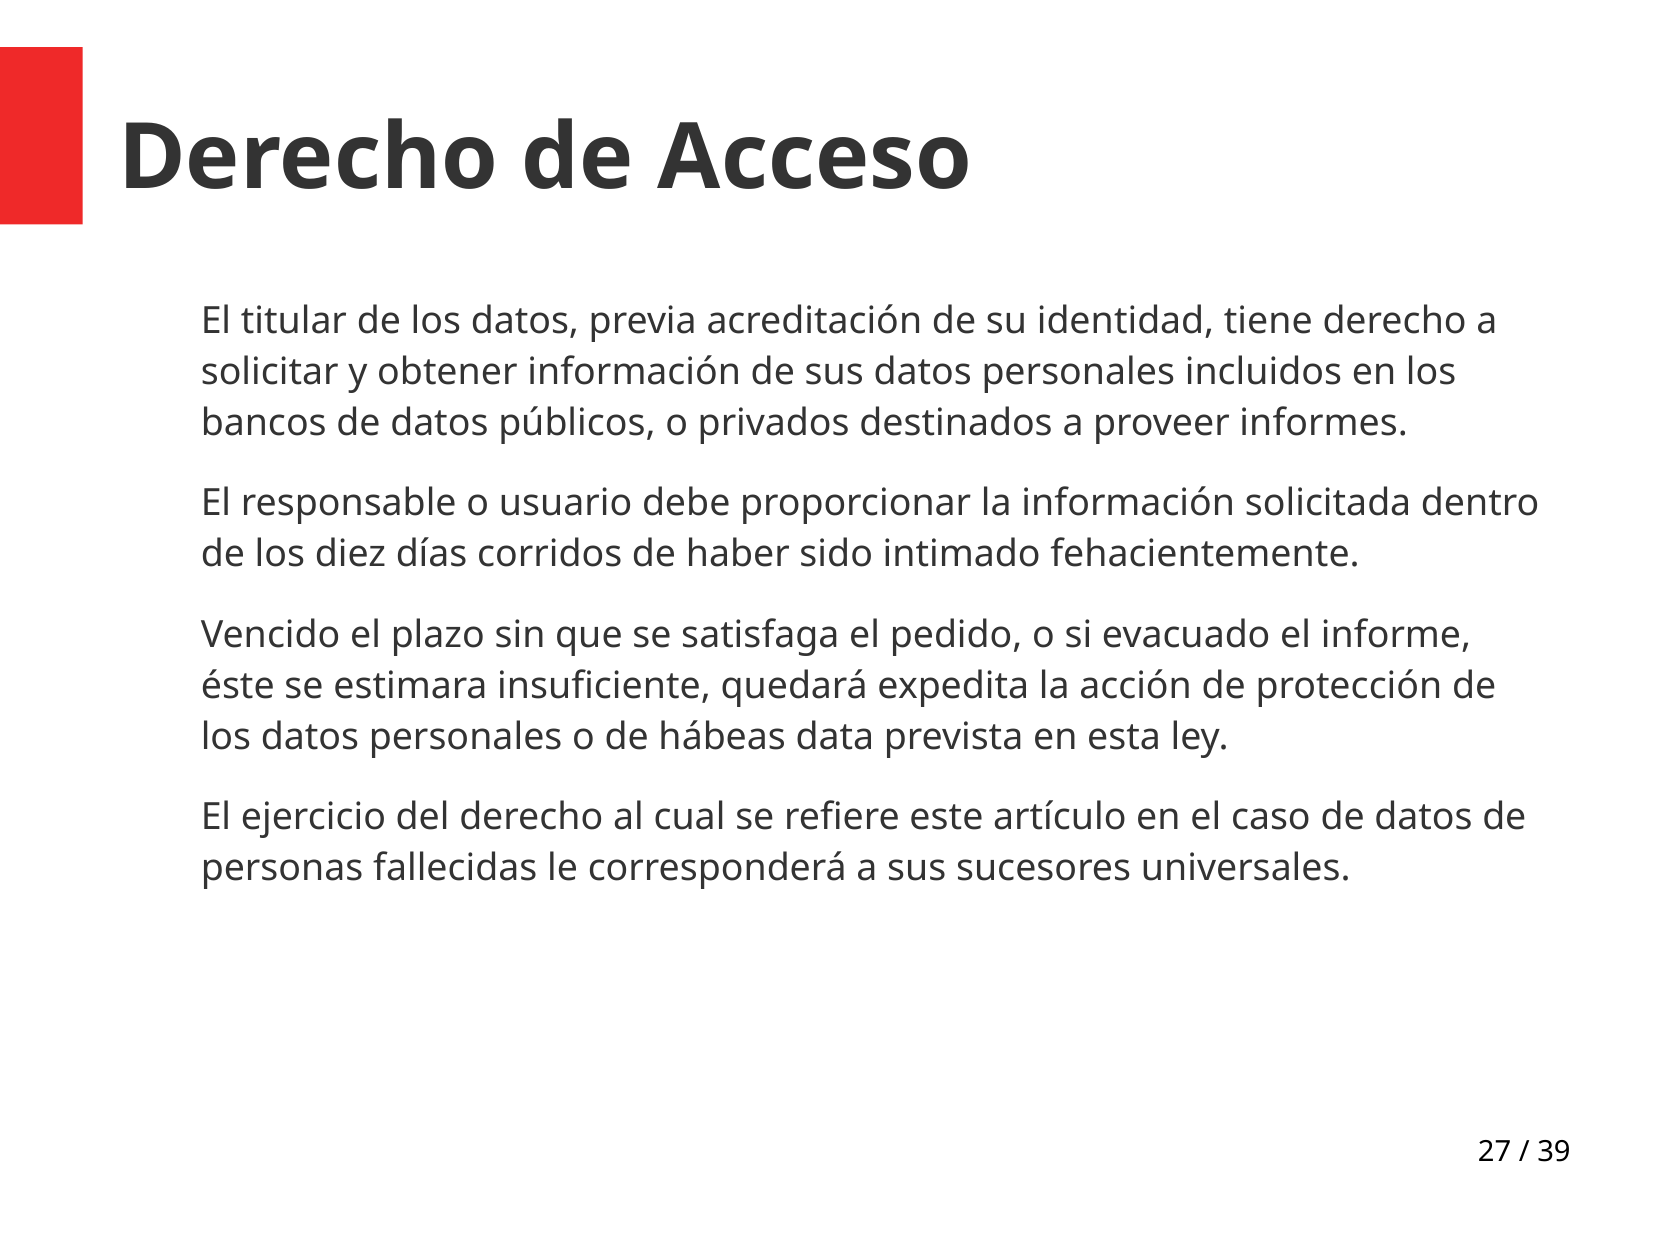

# Derecho de Acceso
El titular de los datos, previa acreditación de su identidad, tiene derecho a solicitar y obtener información de sus datos personales incluidos en los bancos de datos públicos, o privados destinados a proveer informes.
El responsable o usuario debe proporcionar la información solicitada dentro de los diez días corridos de haber sido intimado fehacientemente.
Vencido el plazo sin que se satisfaga el pedido, o si evacuado el informe, éste se estimara insuficiente, quedará expedita la acción de protección de los datos personales o de hábeas data prevista en esta ley.
El ejercicio del derecho al cual se refiere este artículo en el caso de datos de personas fallecidas le corresponderá a sus sucesores universales.
27